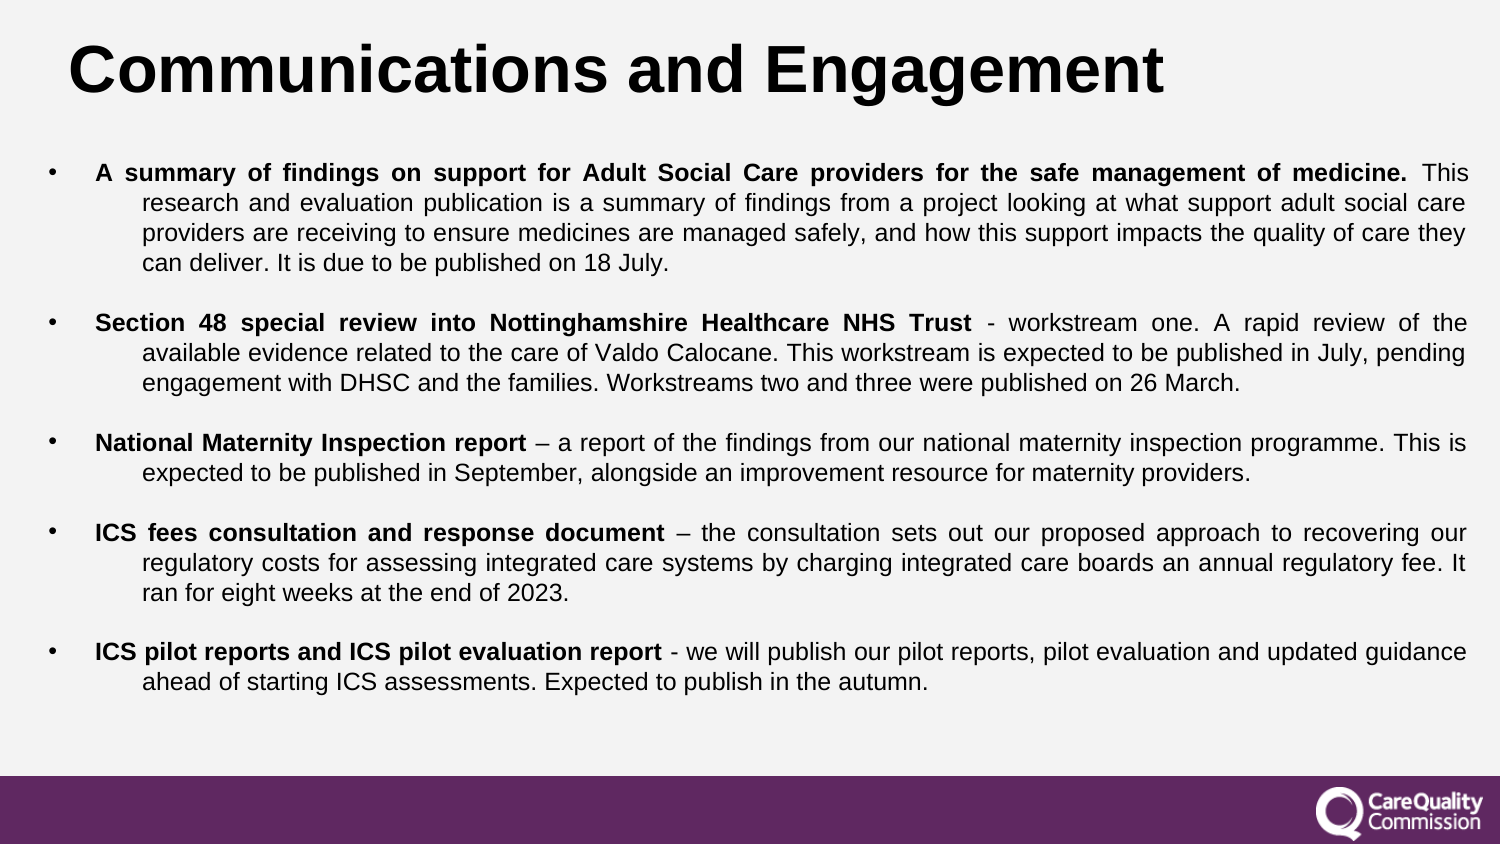

# Communications and Engagement
A summary of findings on support for Adult Social Care providers for the safe management of medicine. This research and evaluation publication is a summary of findings from a project looking at what support adult social care providers are receiving to ensure medicines are managed safely, and how this support impacts the quality of care they can deliver. It is due to be published on 18 July.
Section 48 special review into Nottinghamshire Healthcare NHS Trust - workstream one. A rapid review of the available evidence related to the care of Valdo Calocane. This workstream is expected to be published in July, pending engagement with DHSC and the families. Workstreams two and three were published on 26 March.
National Maternity Inspection report – a report of the findings from our national maternity inspection programme. This is expected to be published in September, alongside an improvement resource for maternity providers.
ICS fees consultation and response document – the consultation sets out our proposed approach to recovering our regulatory costs for assessing integrated care systems by charging integrated care boards an annual regulatory fee. It ran for eight weeks at the end of 2023.
ICS pilot reports and ICS pilot evaluation report - we will publish our pilot reports, pilot evaluation and updated guidance ahead of starting ICS assessments. Expected to publish in the autumn.